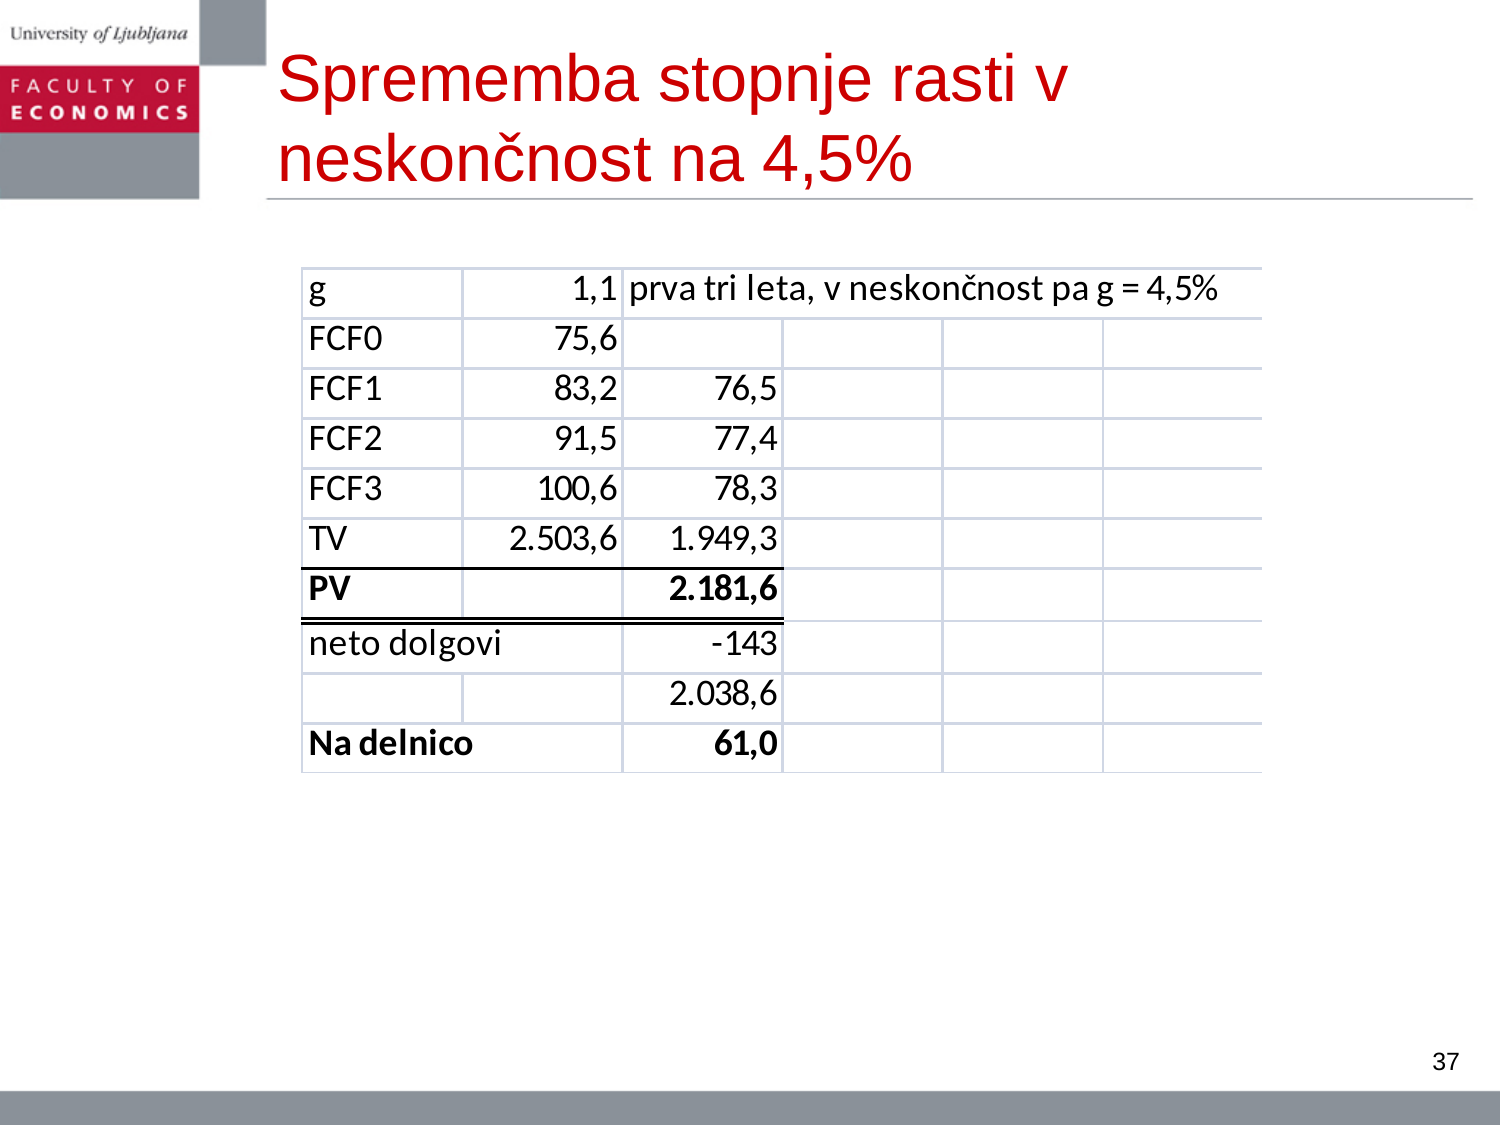

# Sprememba stopnje rasti v neskončnost na 4,5%